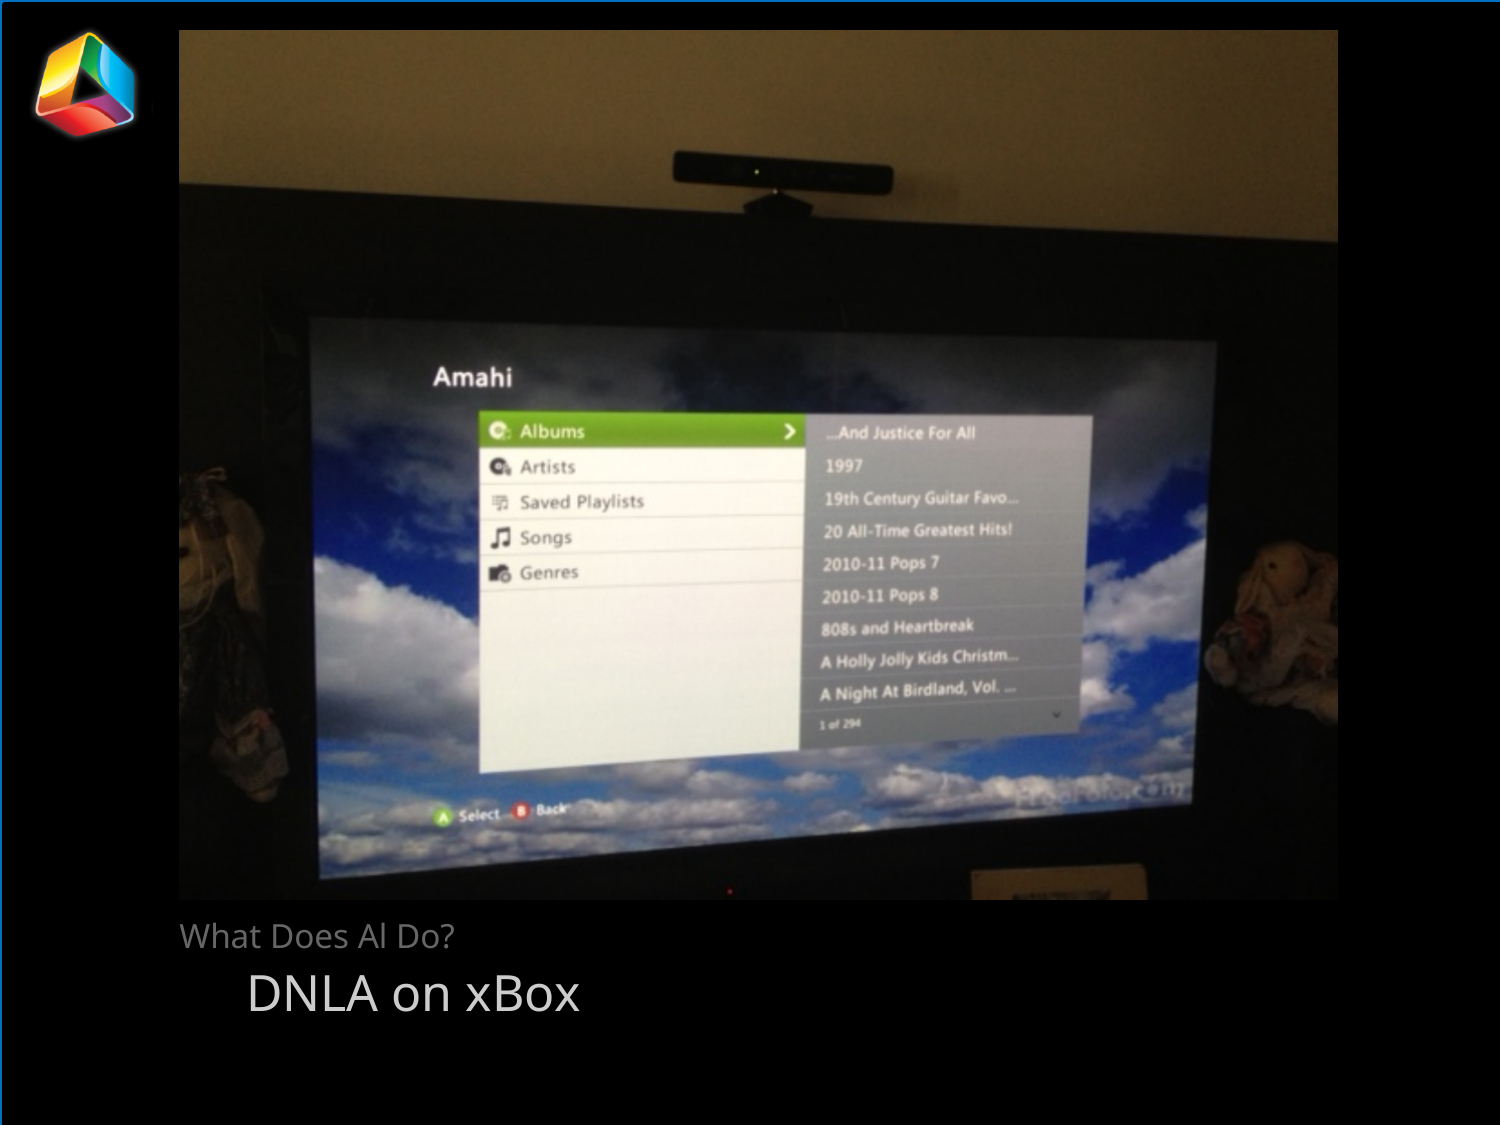

# Installation
 What Does Al Do?
	DNLA on xBox